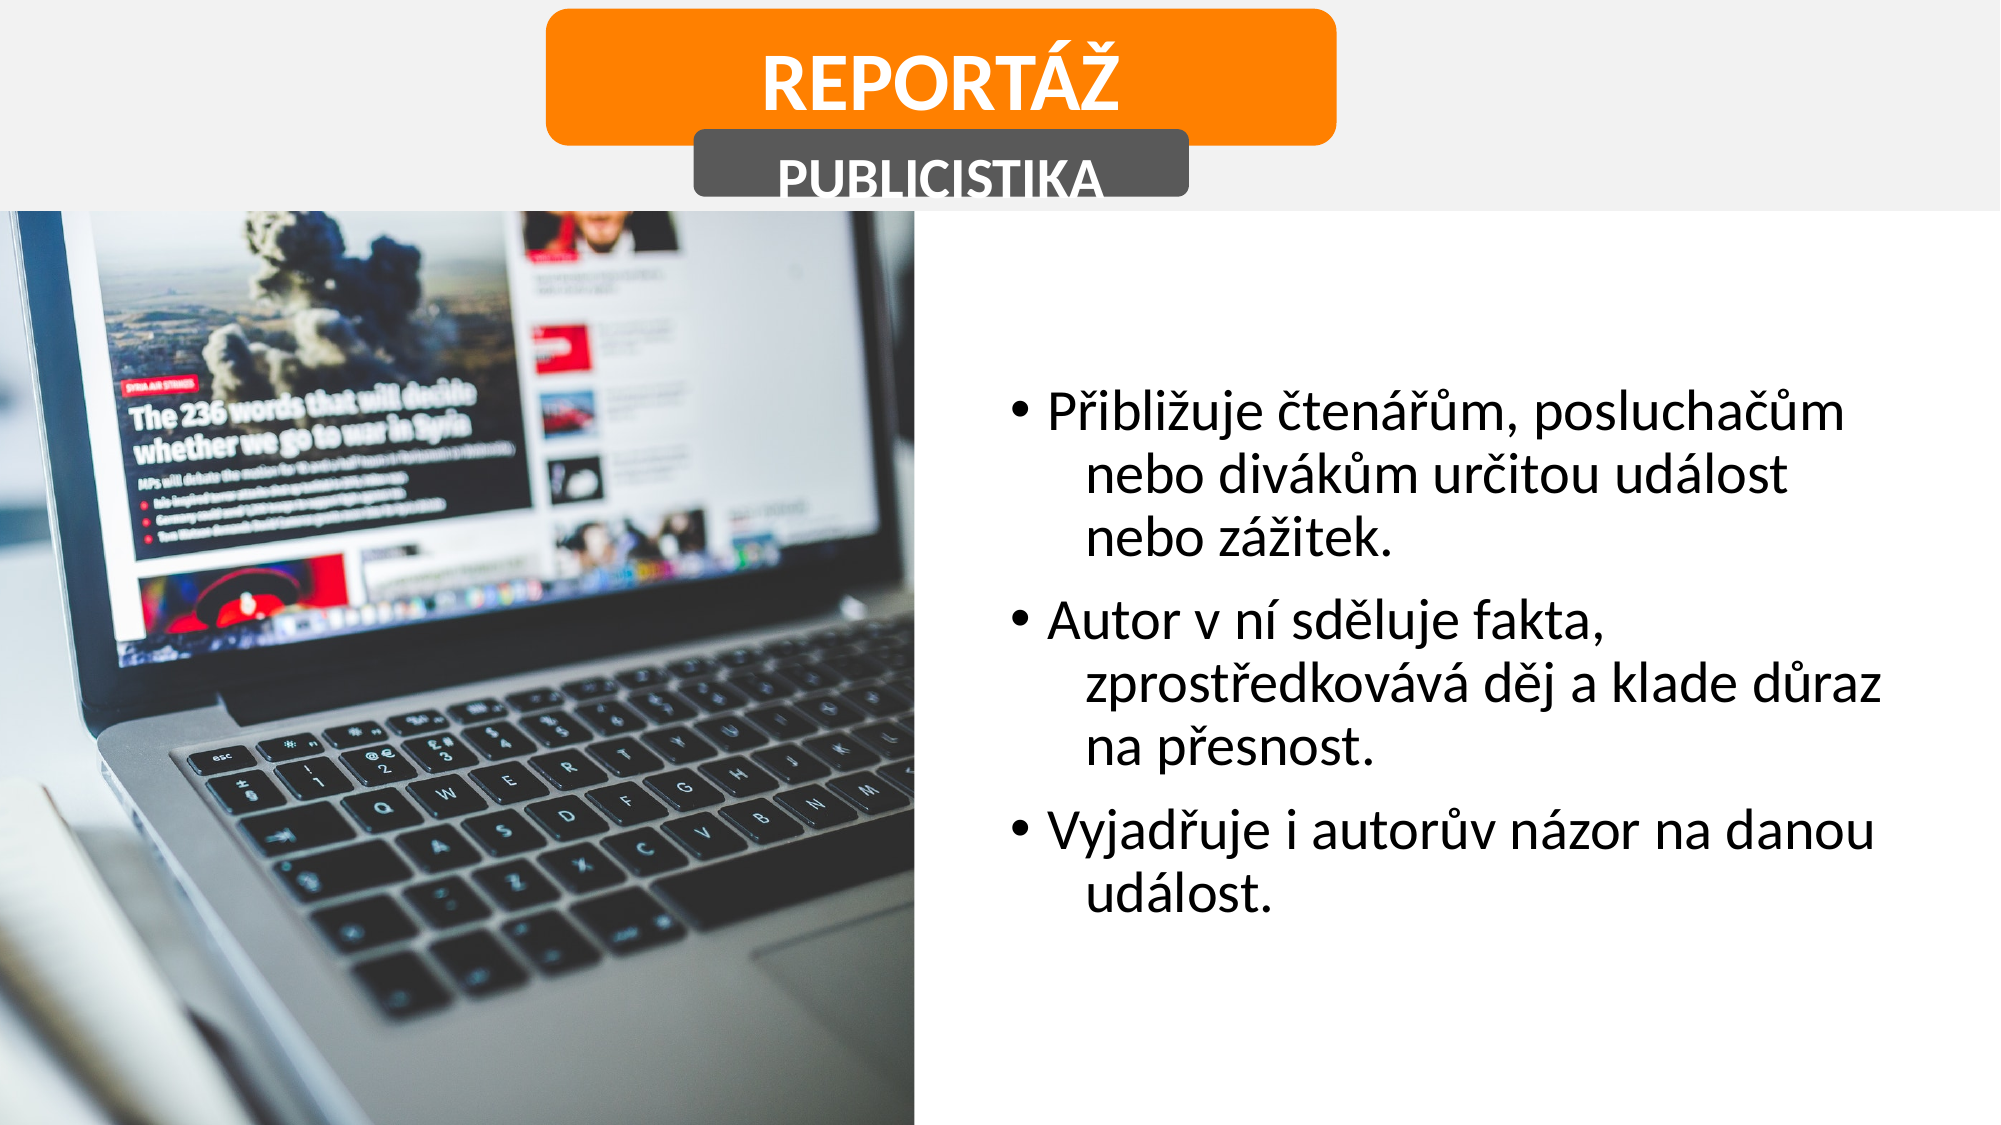

REPORTÁŽ
PUBLICISTIKA
Přibližuje čtenářům, posluchačům nebo divákům určitou událost nebo zážitek.
Autor v ní sděluje fakta, zprostředkovává děj a klade důraz na přesnost.
Vyjadřuje i autorův názor na danou událost.